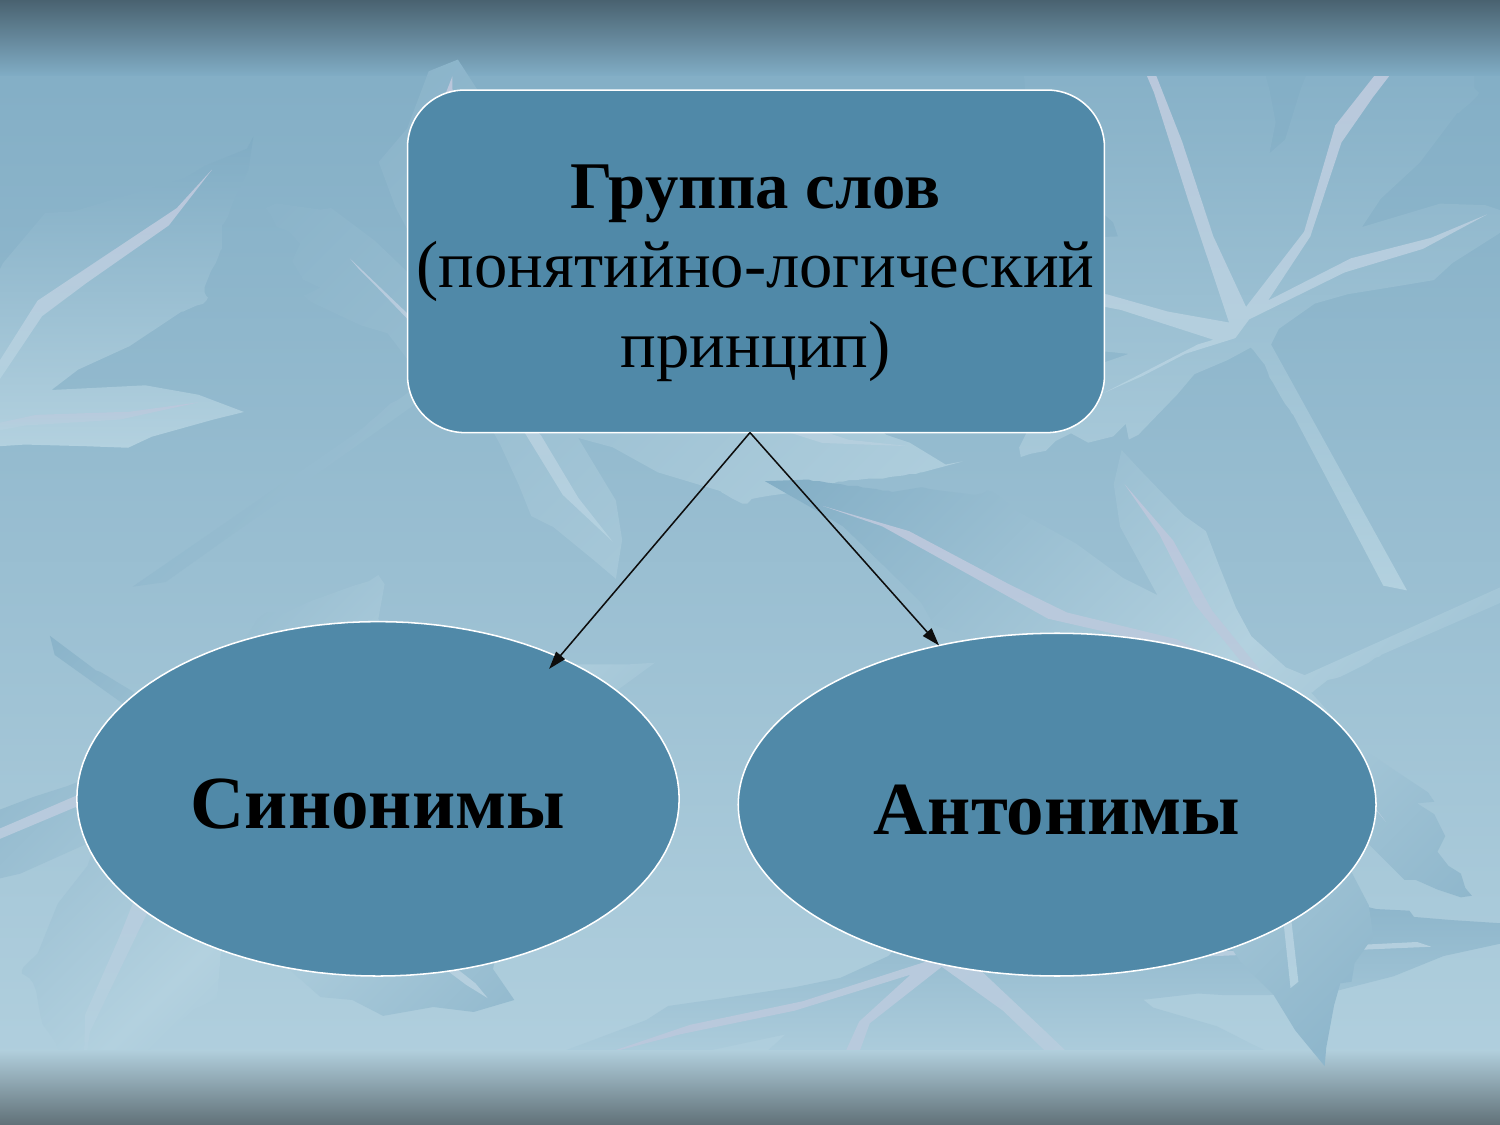

#
Группа слов
(понятийно-логический
принцип)
Синонимы
Антонимы